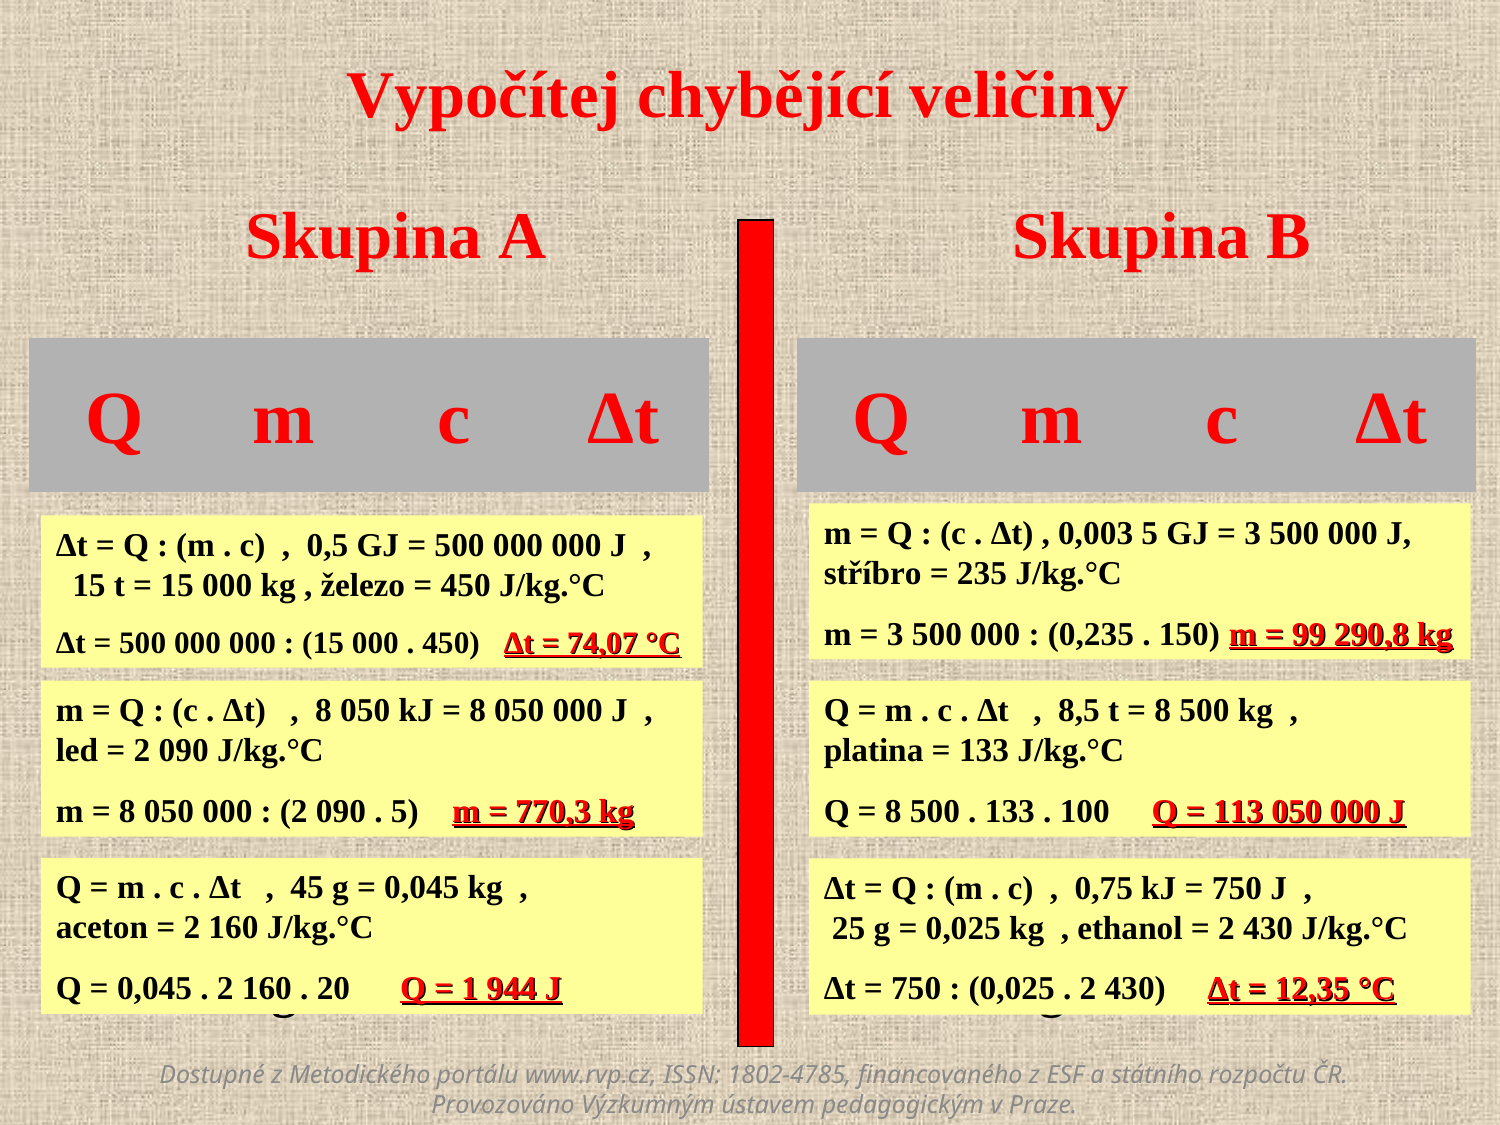

Vypočítej chybějící veličiny
Skupina A
Skupina B
| Q | m | c | Δt |
| --- | --- | --- | --- |
| 0,5 GJ | 15 t | železo | ? |
| 8 050 kJ | ? | led | 5 °C |
| ? | 45 g | aceton | 20 °C |
| Q | m | c | Δt |
| --- | --- | --- | --- |
| 0,003 5 GJ | ? | stříbro | 150 °C |
| ? | 8,5 t | platina | 100 °C |
| 0,75 kJ | 25 g | ethanol | ? |
m = Q : (c . Δt) , 0,003 5 GJ = 3 500 000 J, stříbro = 235 J/kg.°C
m = 3 500 000 : (0,235 . 150) m = 99 290,8 kg
Δt = Q : (m . c) , 0,5 GJ = 500 000 000 J , 15 t = 15 000 kg , železo = 450 J/kg.°C
Δt = 500 000 000 : (15 000 . 450) Δt = 74,07 °C
m = Q : (c . Δt) , 8 050 kJ = 8 050 000 J , led = 2 090 J/kg.°C
m = 8 050 000 : (2 090 . 5) m = 770,3 kg
Q = m . c . Δt , 8,5 t = 8 500 kg , platina = 133 J/kg.°C
Q = 8 500 . 133 . 100 Q = 113 050 000 J
Q = m . c . Δt , 45 g = 0,045 kg , aceton = 2 160 J/kg.°C
Q = 0,045 . 2 160 . 20 Q = 1 944 J
Δt = Q : (m . c) , 0,75 kJ = 750 J , 25 g = 0,025 kg , ethanol = 2 430 J/kg.°C
Δt = 750 : (0,025 . 2 430) Δt = 12,35 °C